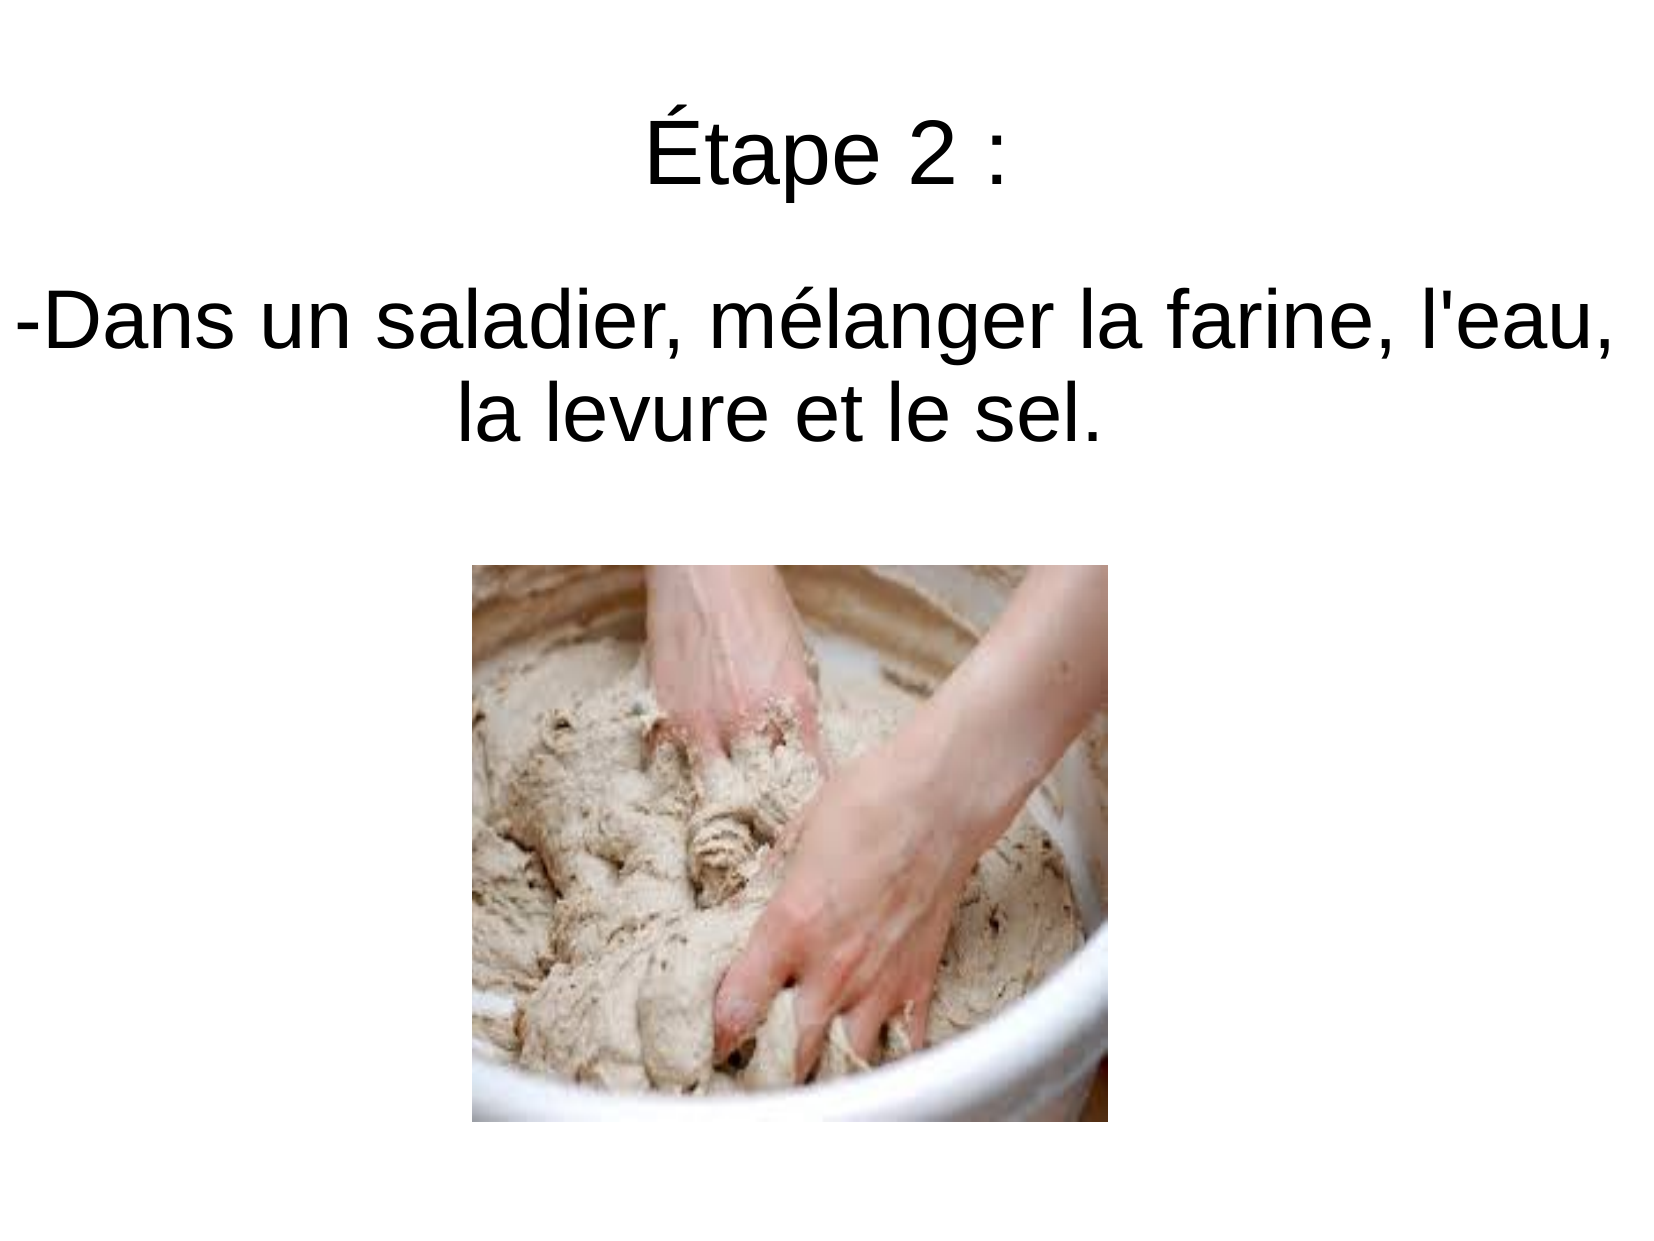

# Étape 2 :
-Dans un saladier, mélanger la farine, l'eau,
 la levure et le sel.